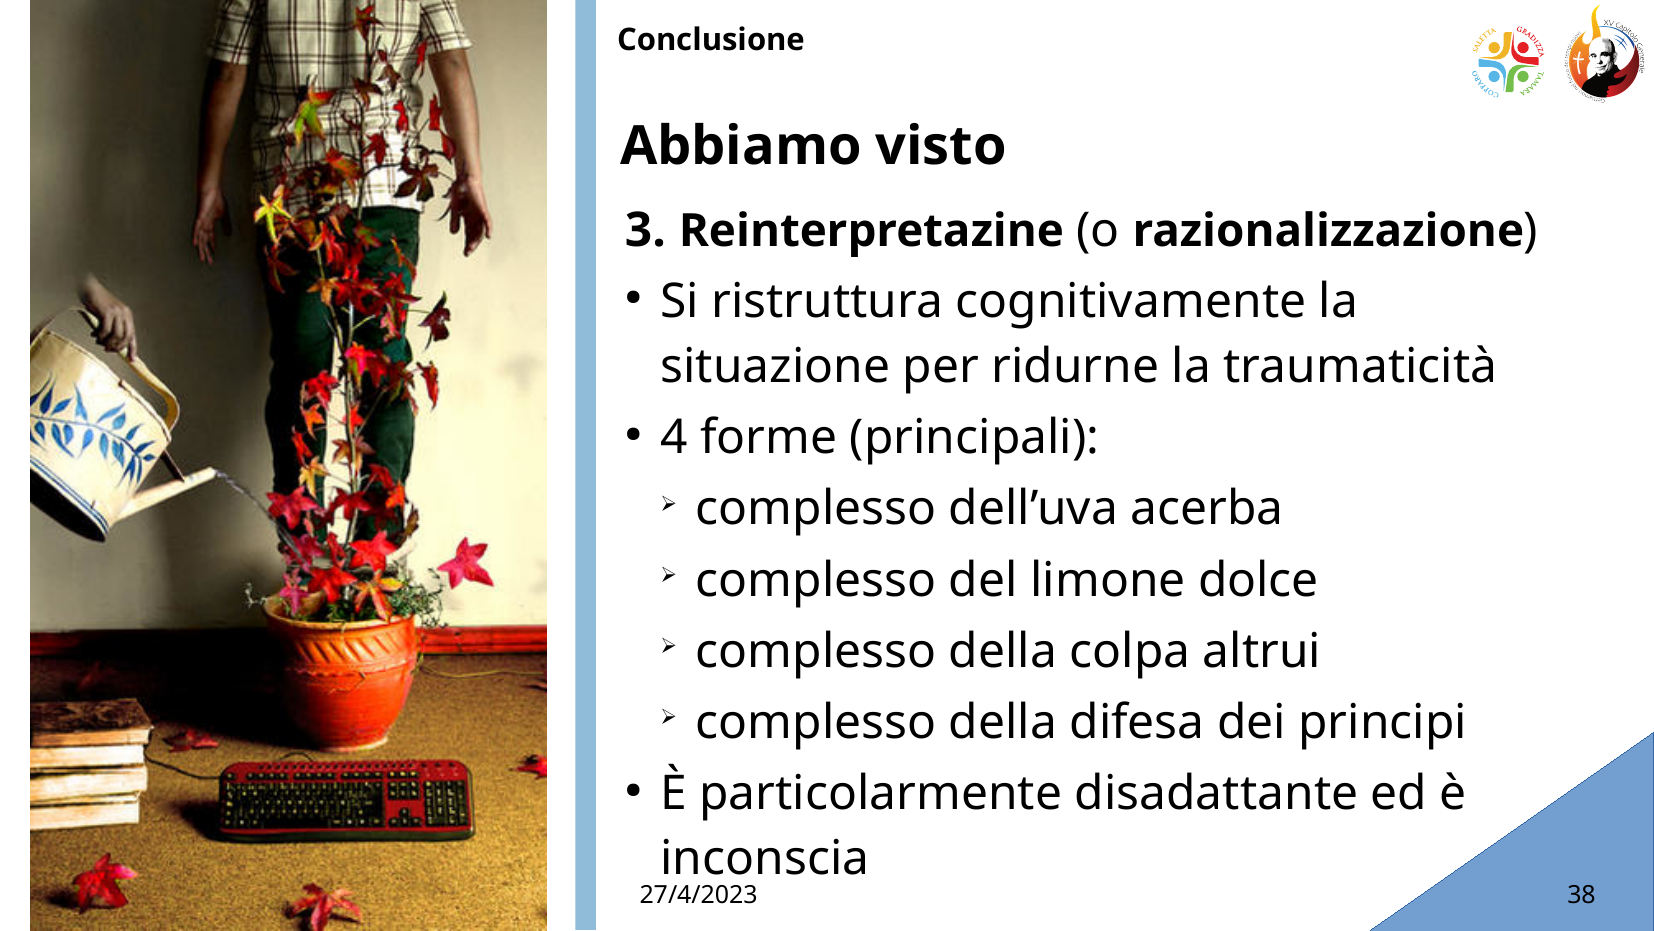

Conclusione
Abbiamo visto
# 3. Reinterpretazine (o razionalizzazione)
Si ristruttura cognitivamente la situazione per ridurne la traumaticità
4 forme (principali):
complesso dell’uva acerba
complesso del limone dolce
complesso della colpa altrui
complesso della difesa dei principi
È particolarmente disadattante ed è inconscia